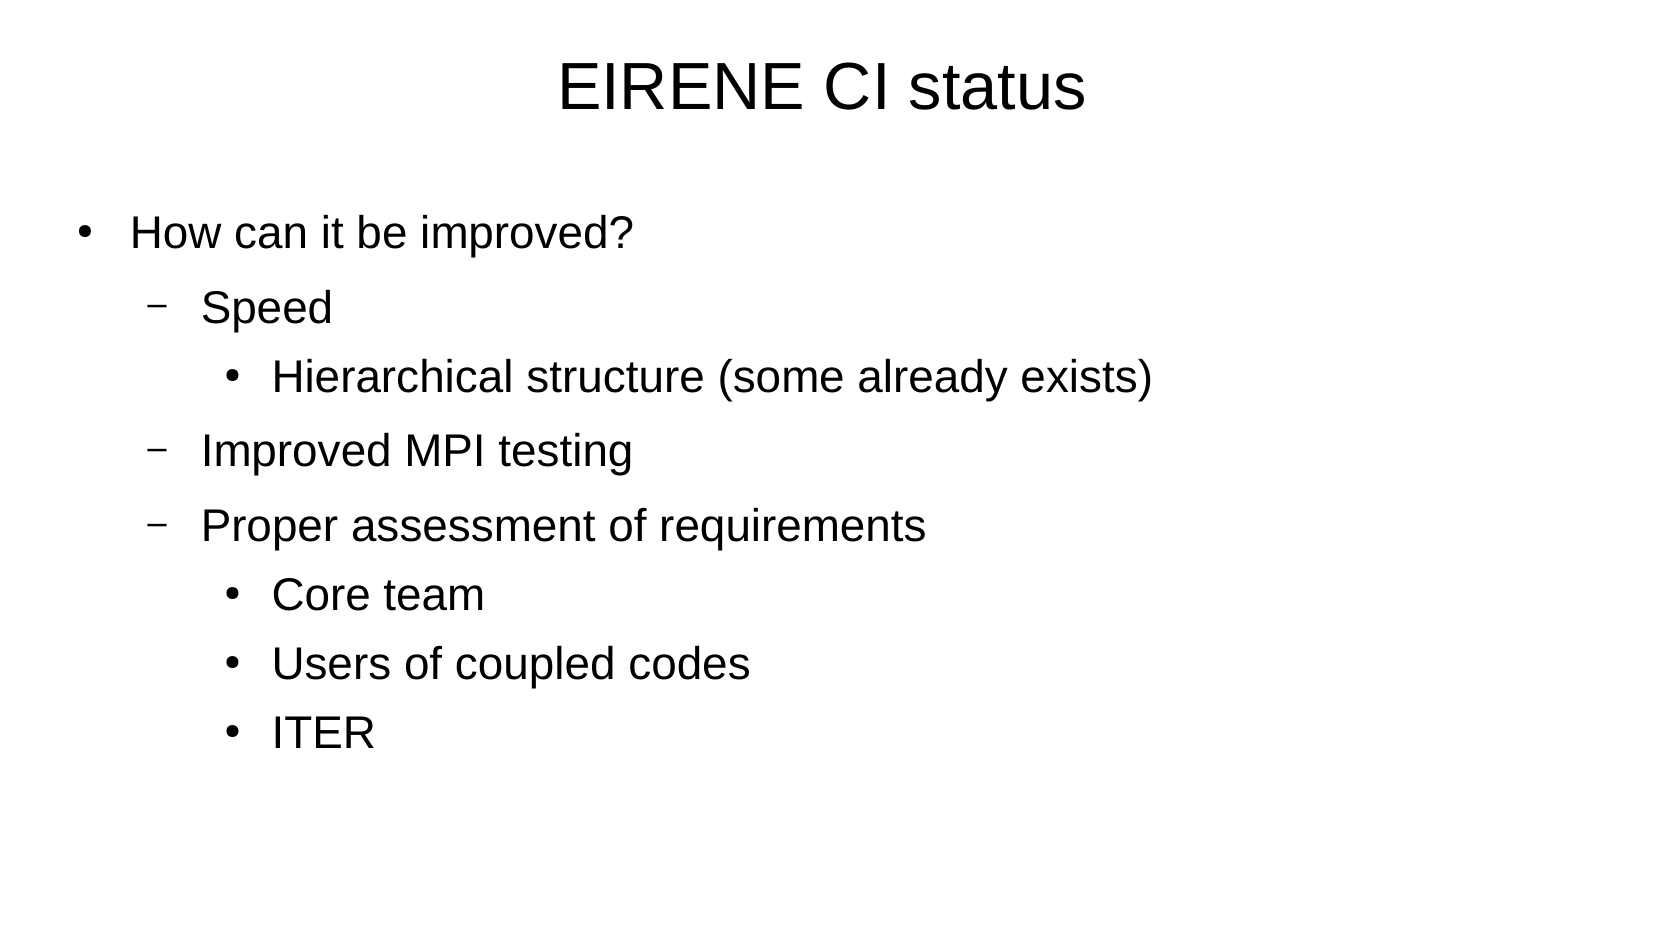

# EIRENE CI status
How can it be improved?
Speed
Hierarchical structure (some already exists)
Improved MPI testing
Proper assessment of requirements
Core team
Users of coupled codes
ITER